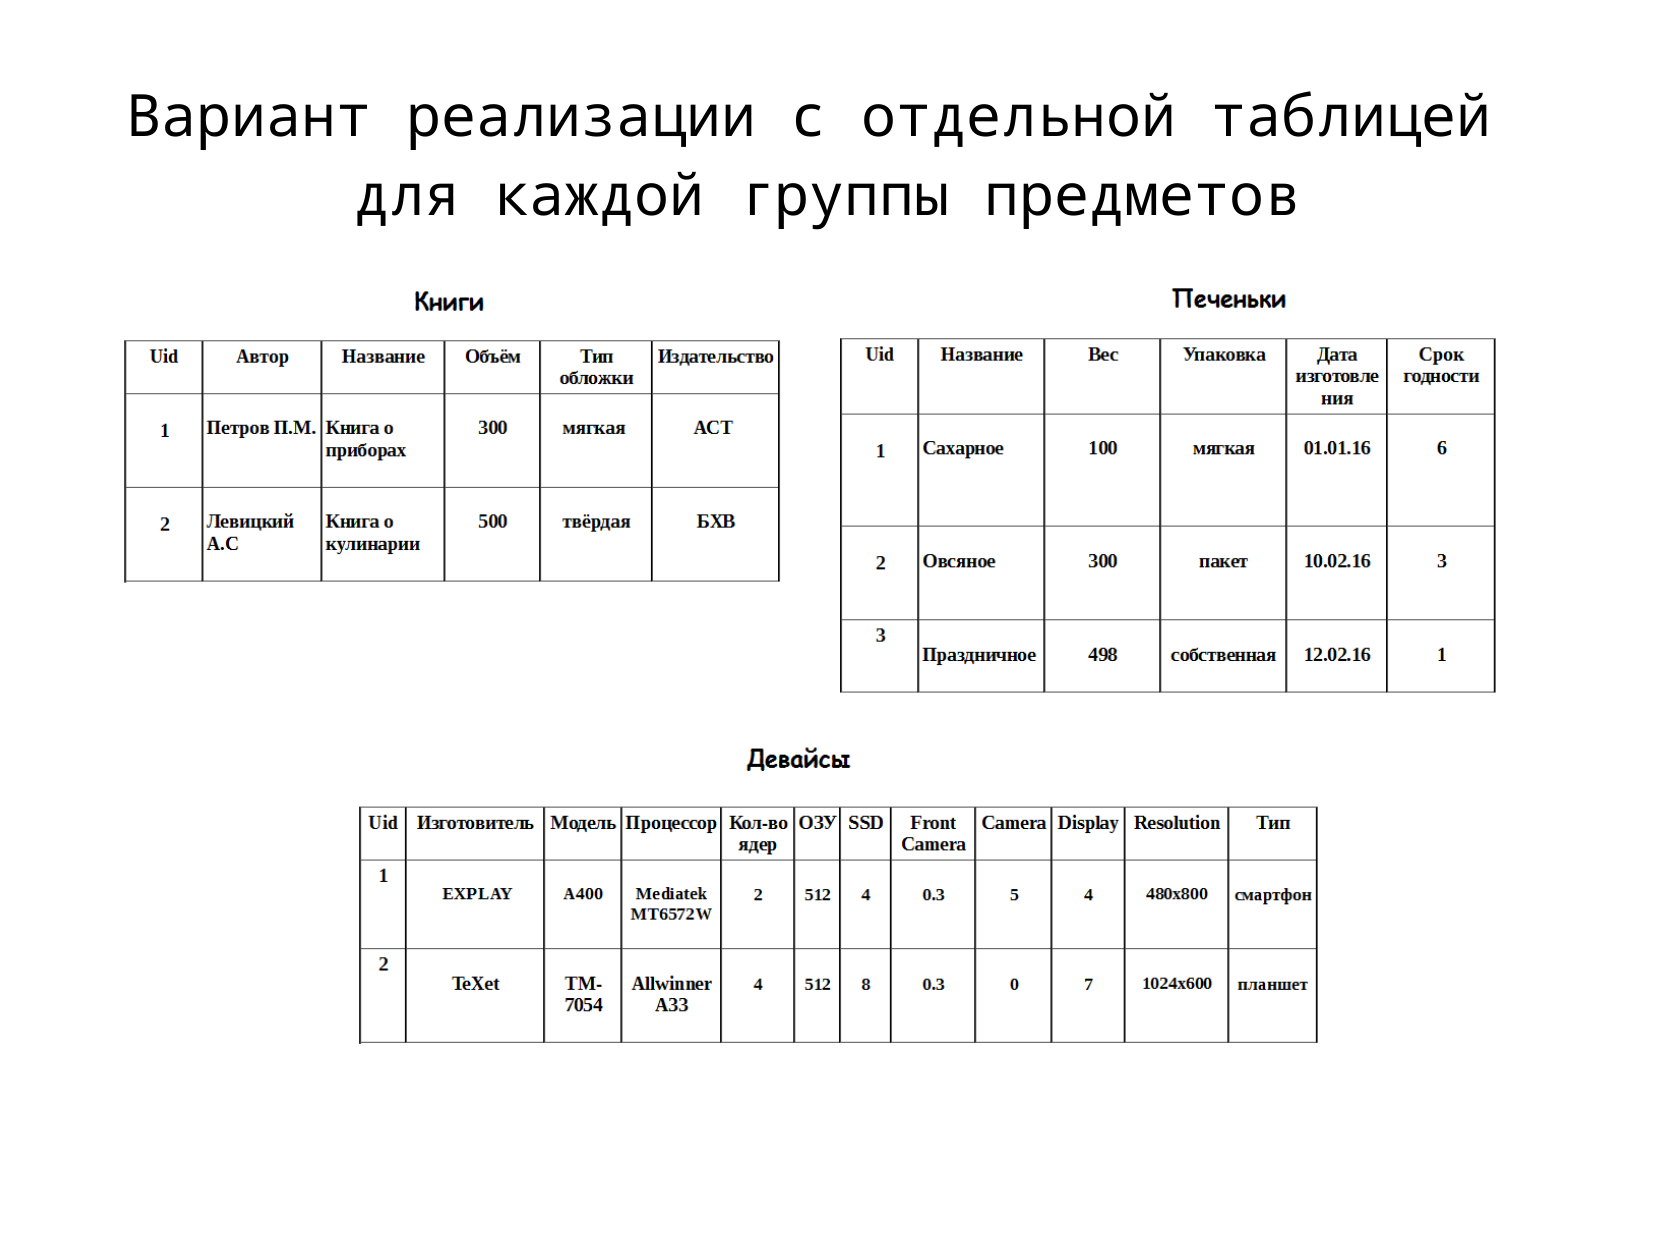

# Вариант реализации с отдельной таблицей для каждой группы предметов